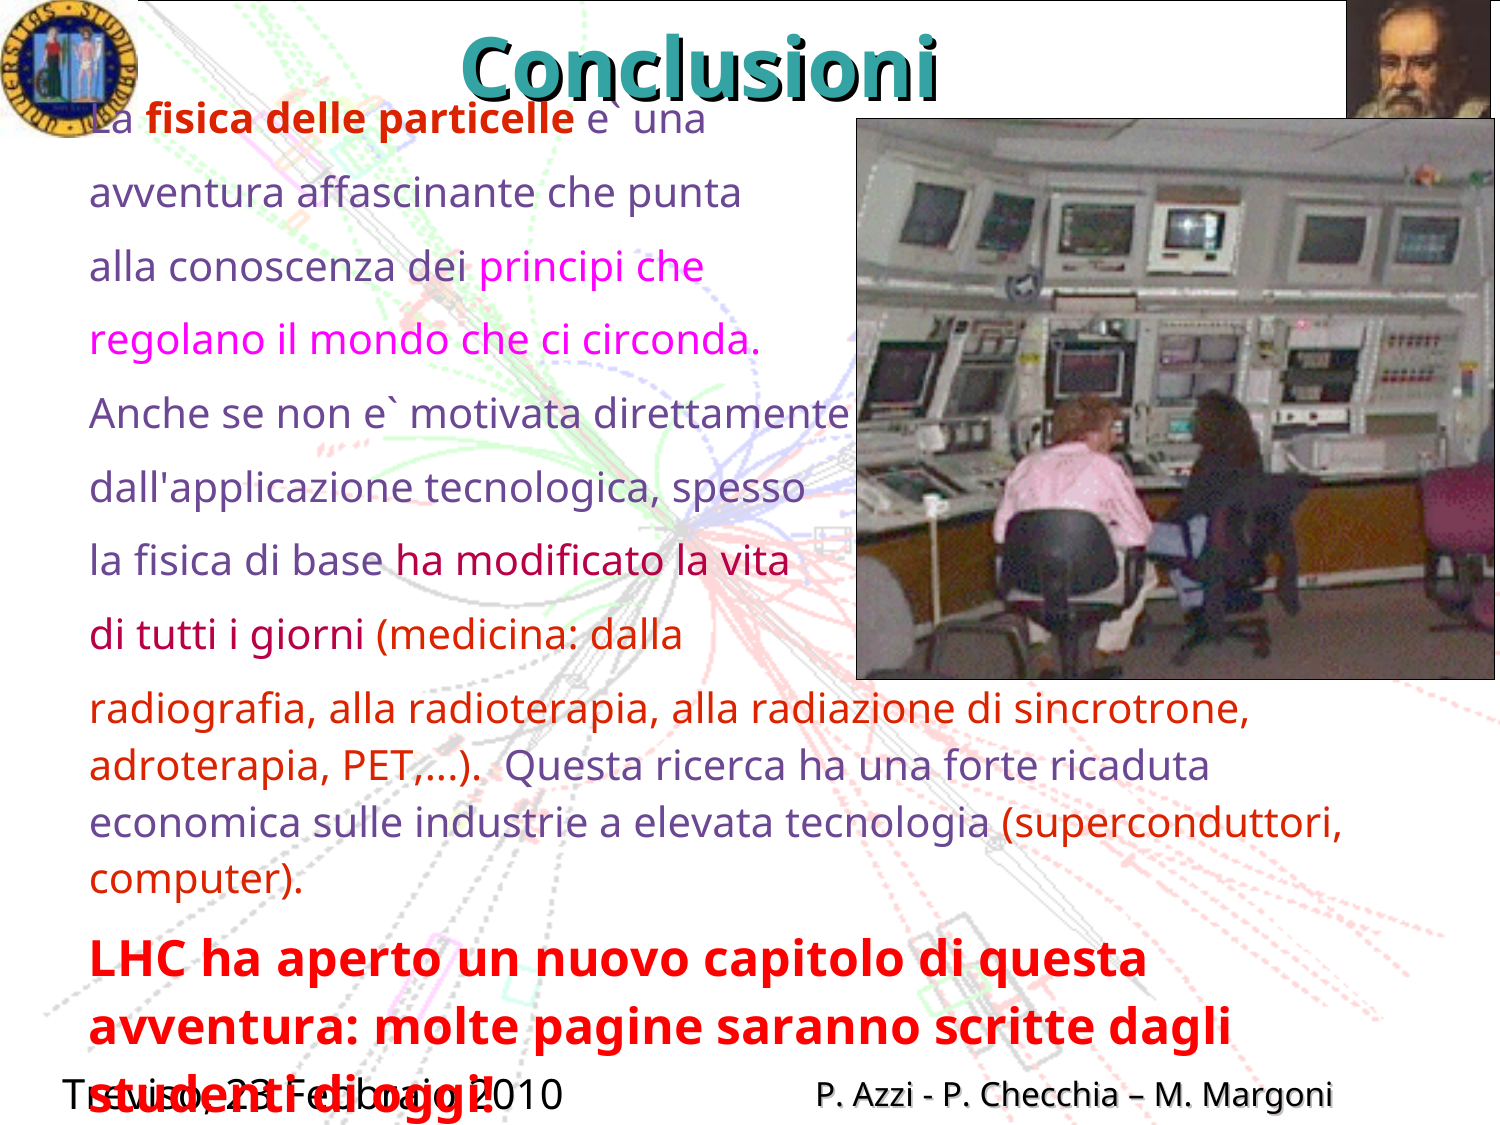

# Conclusioni
La fisica delle particelle e` una
avventura affascinante che punta
alla conoscenza dei principi che
regolano il mondo che ci circonda.
Anche se non e` motivata direttamente
dall'applicazione tecnologica, spesso
la fisica di base ha modificato la vita
di tutti i giorni (medicina: dalla
radiografia, alla radioterapia, alla radiazione di sincrotrone, adroterapia, PET,...). Questa ricerca ha una forte ricaduta economica sulle industrie a elevata tecnologia (superconduttori, computer).
LHC ha aperto un nuovo capitolo di questa avventura: molte pagine saranno scritte dagli studenti di oggi!